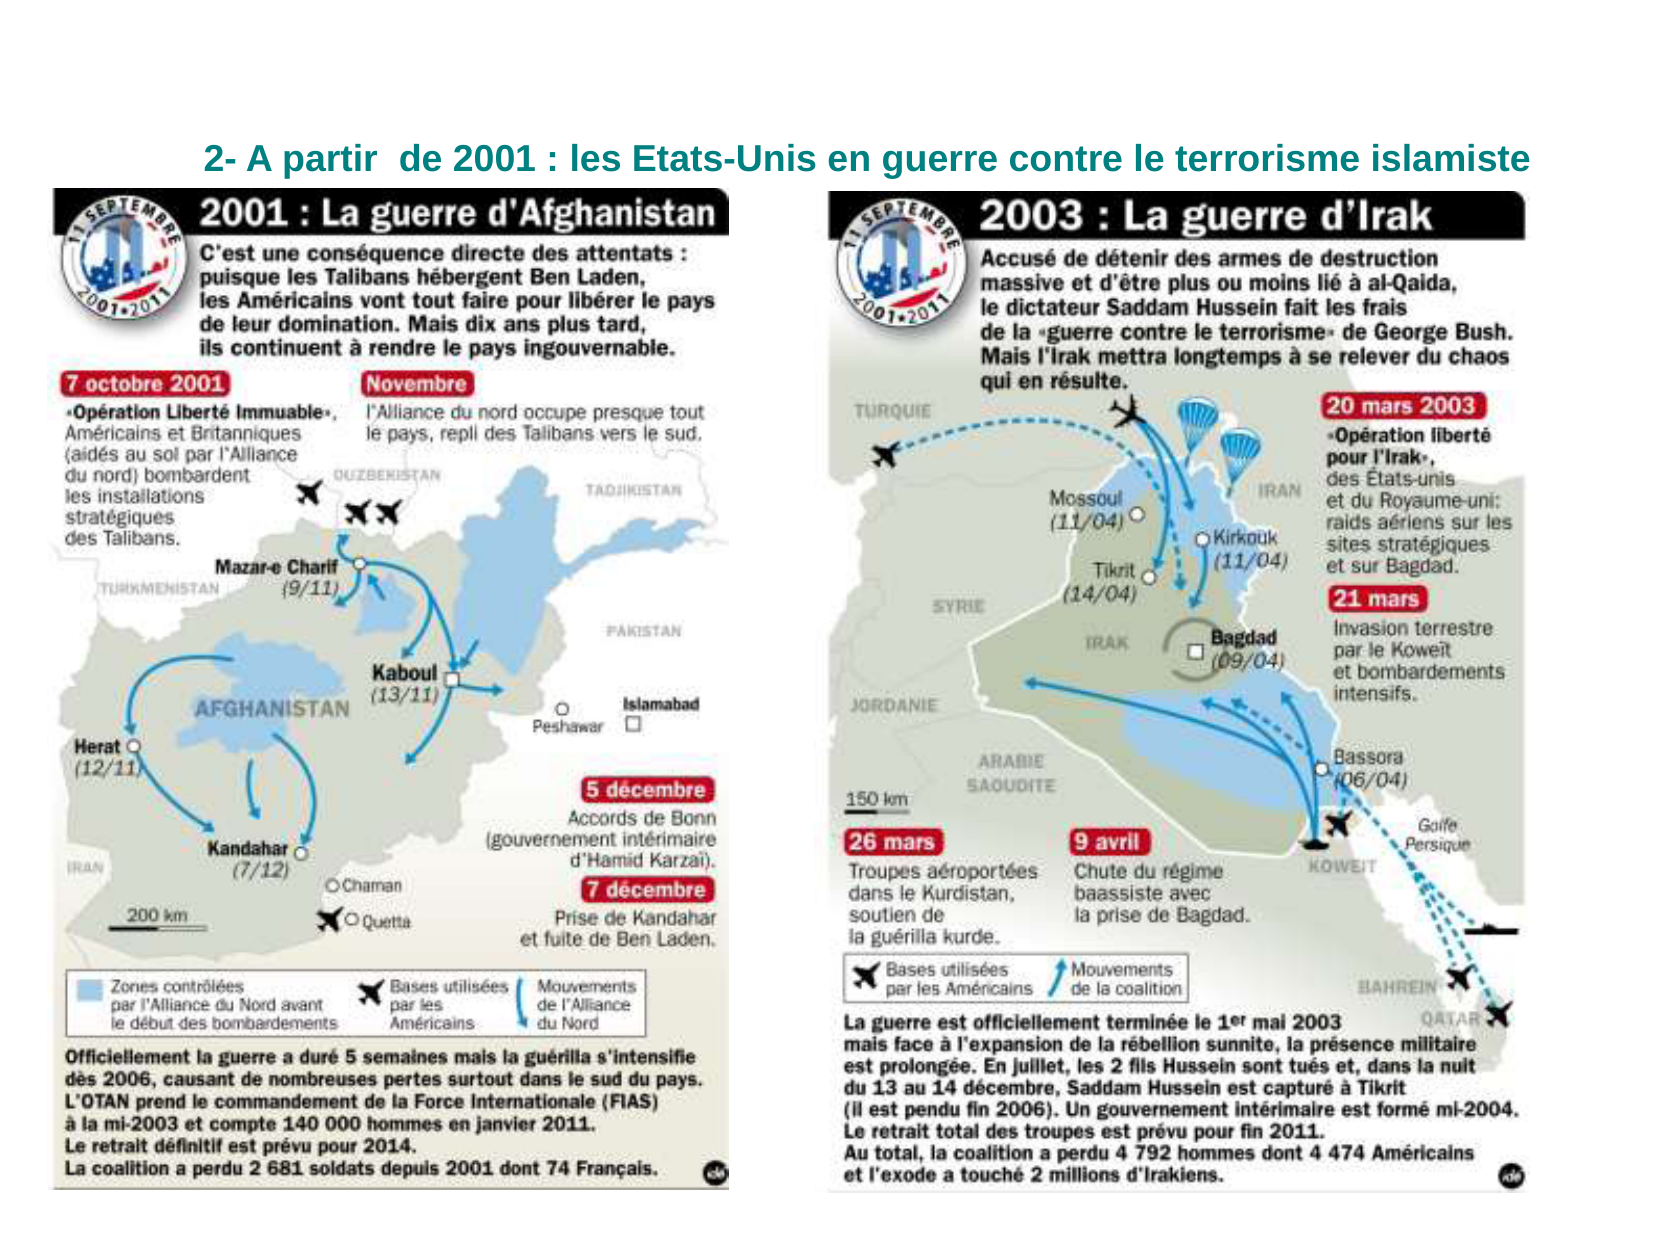

2- A partir de 2001 : les Etats-Unis en guerre contre le terrorisme islamiste